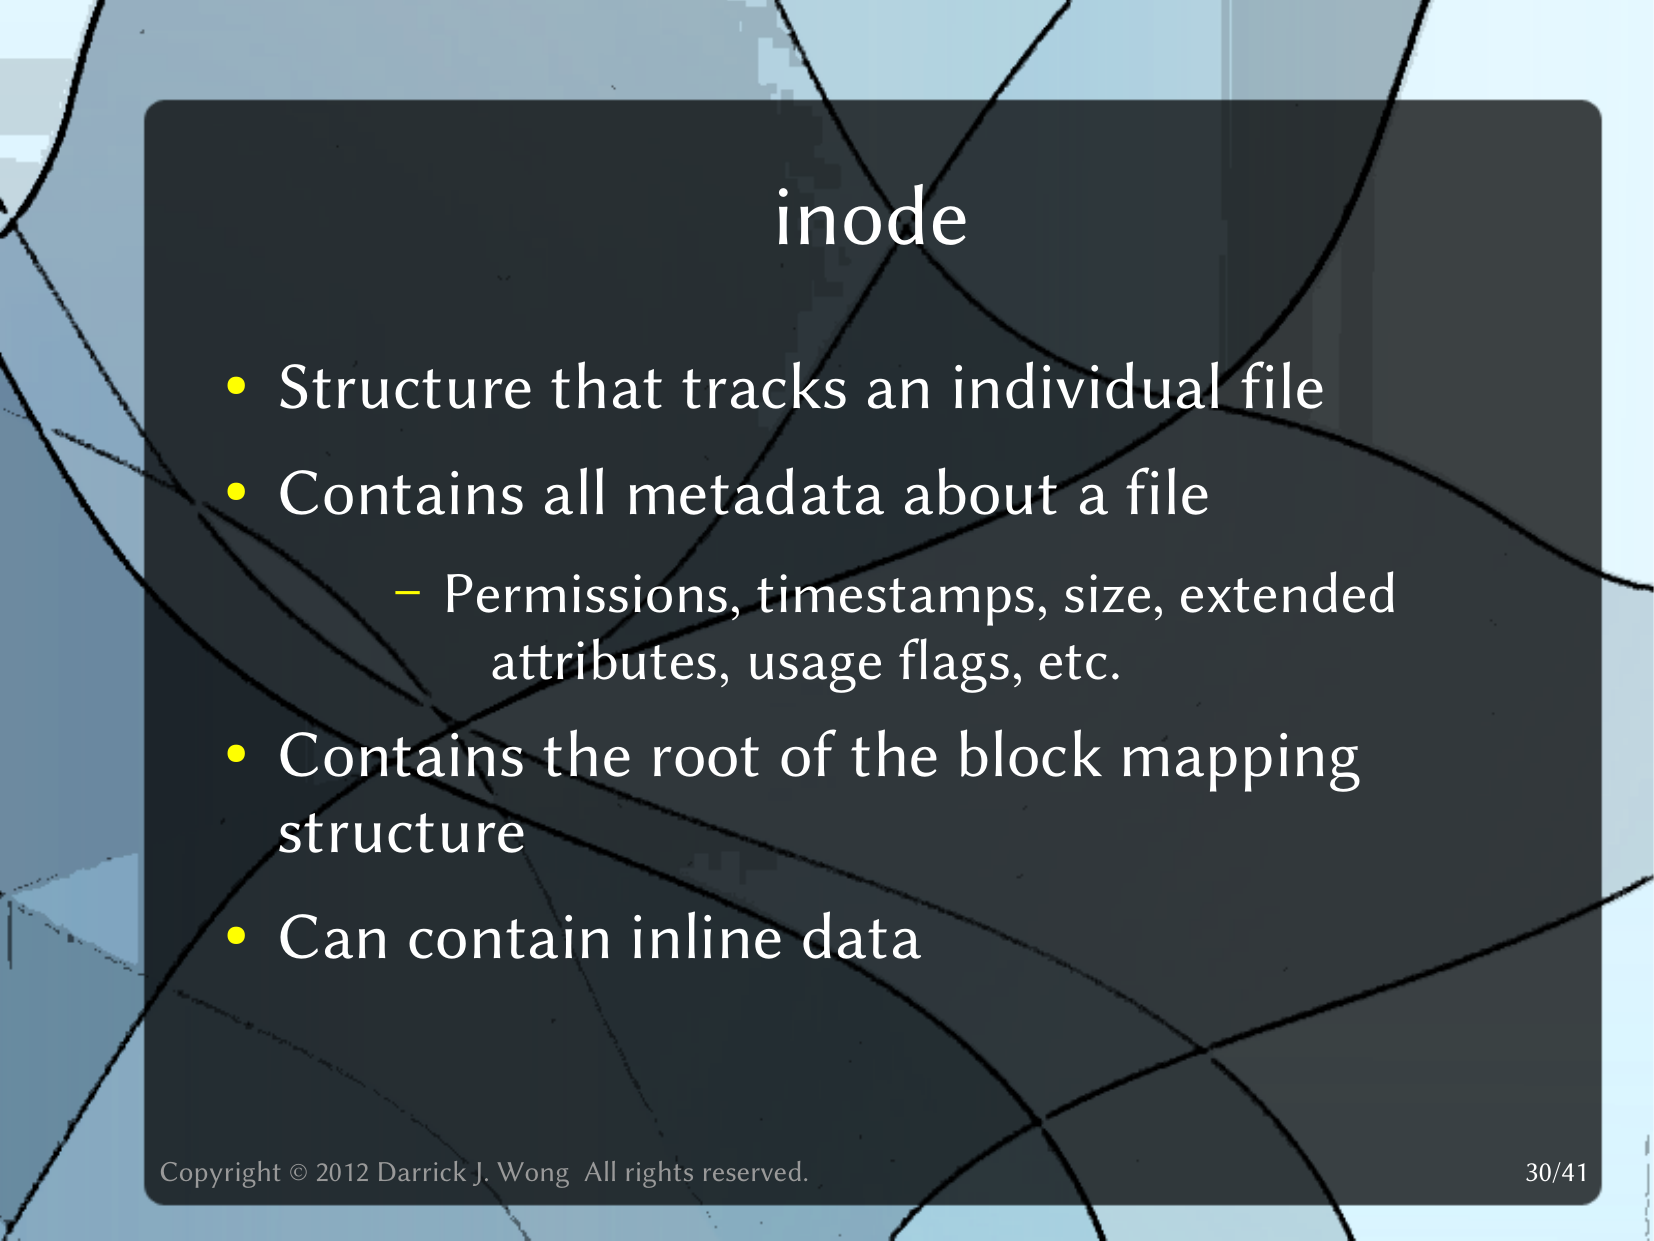

# inode
Structure that tracks an individual file
Contains all metadata about a file
Permissions, timestamps, size, extended attributes, usage flags, etc.
Contains the root of the block mapping structure
Can contain inline data
30